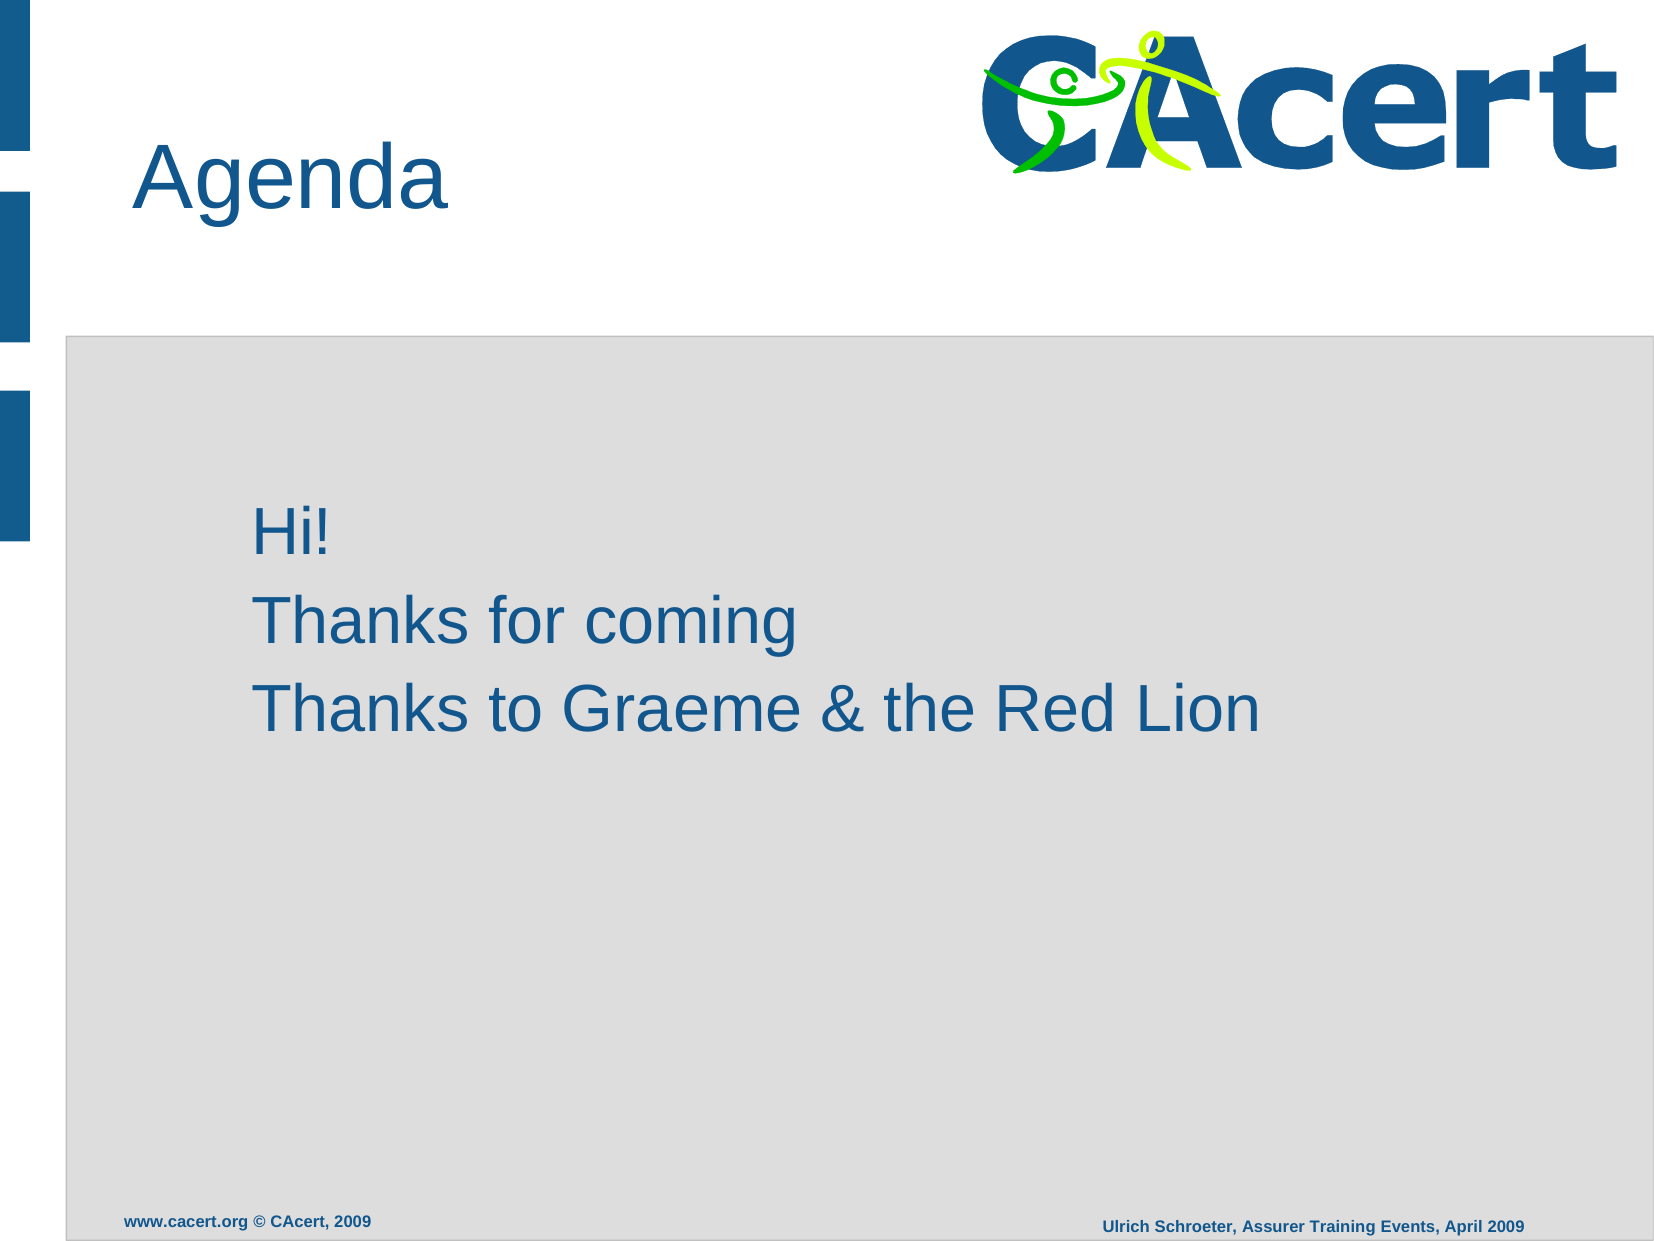

Agenda
Hi!
Thanks for coming
Thanks to Graeme & the Red Lion